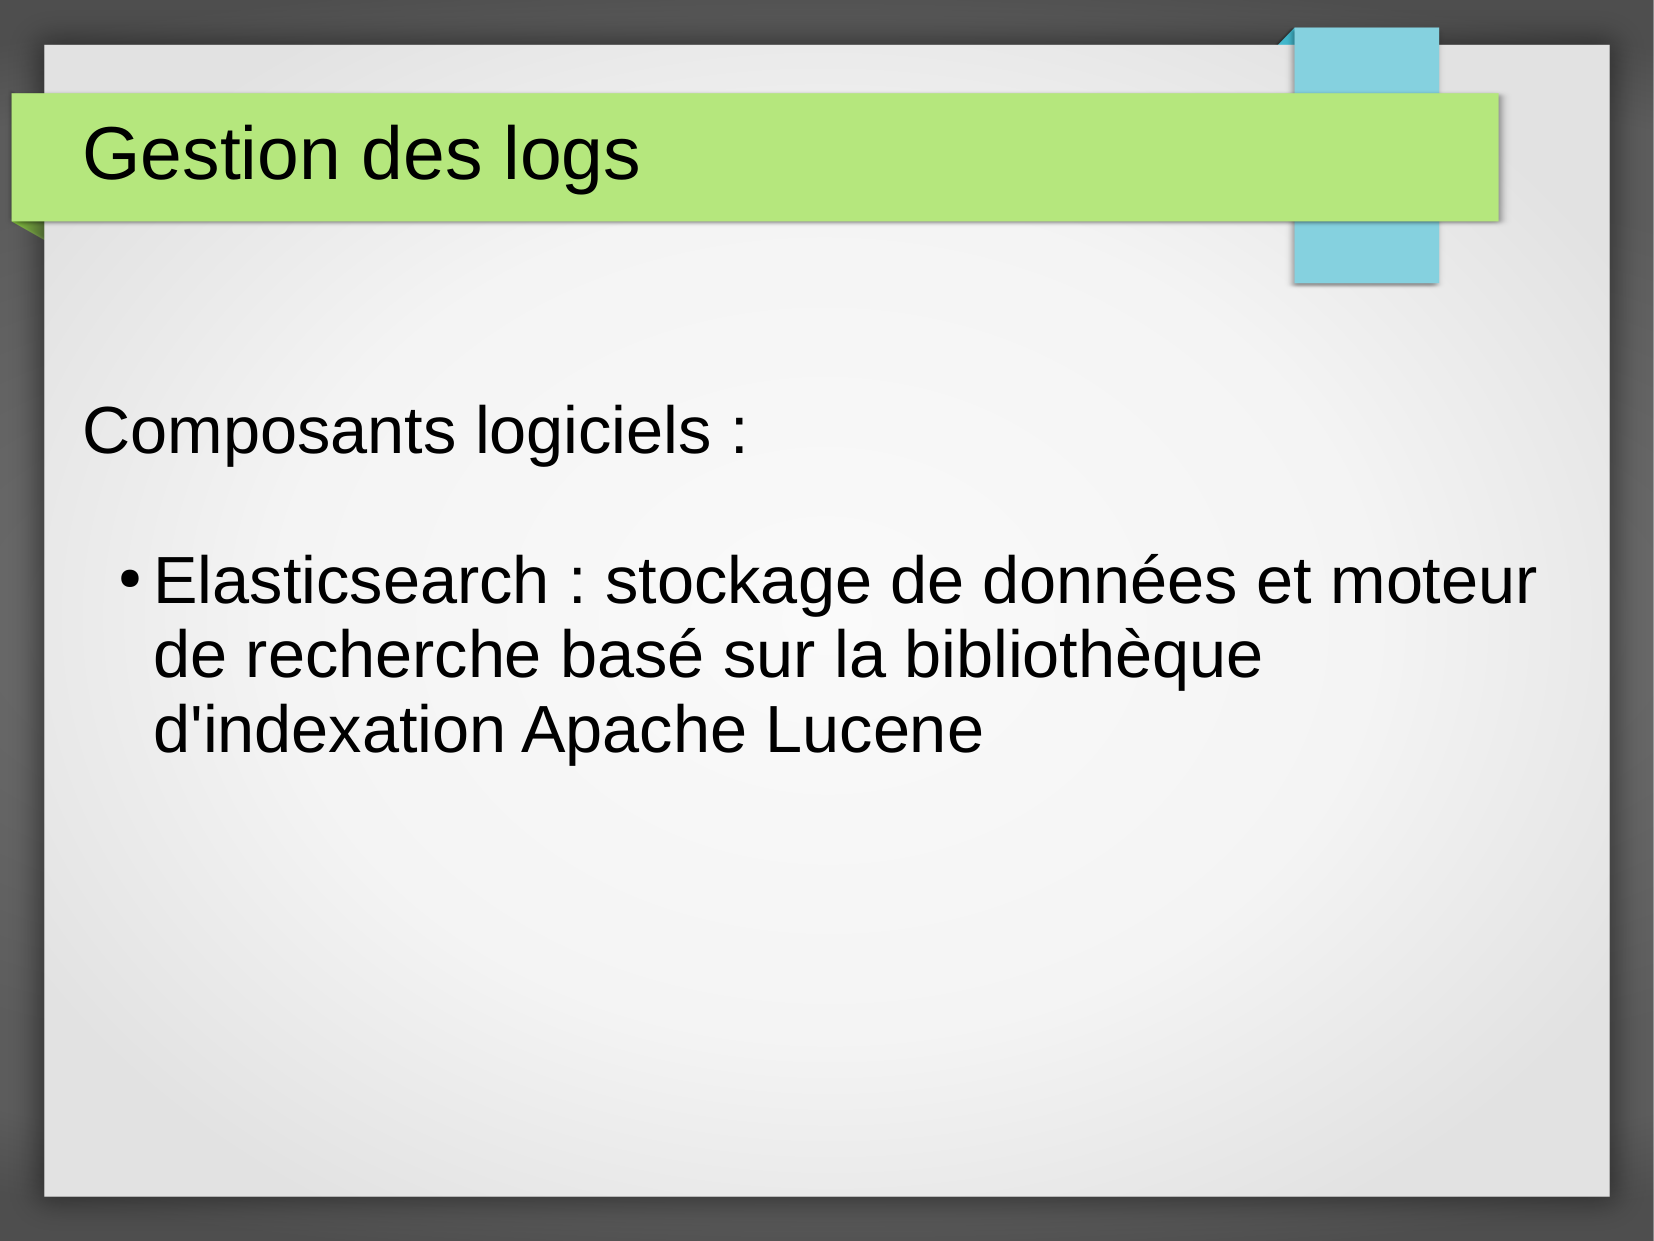

# Gestion des logs
Composants logiciels :
Elasticsearch : stockage de données et moteur de recherche basé sur la bibliothèque d'indexation Apache Lucene